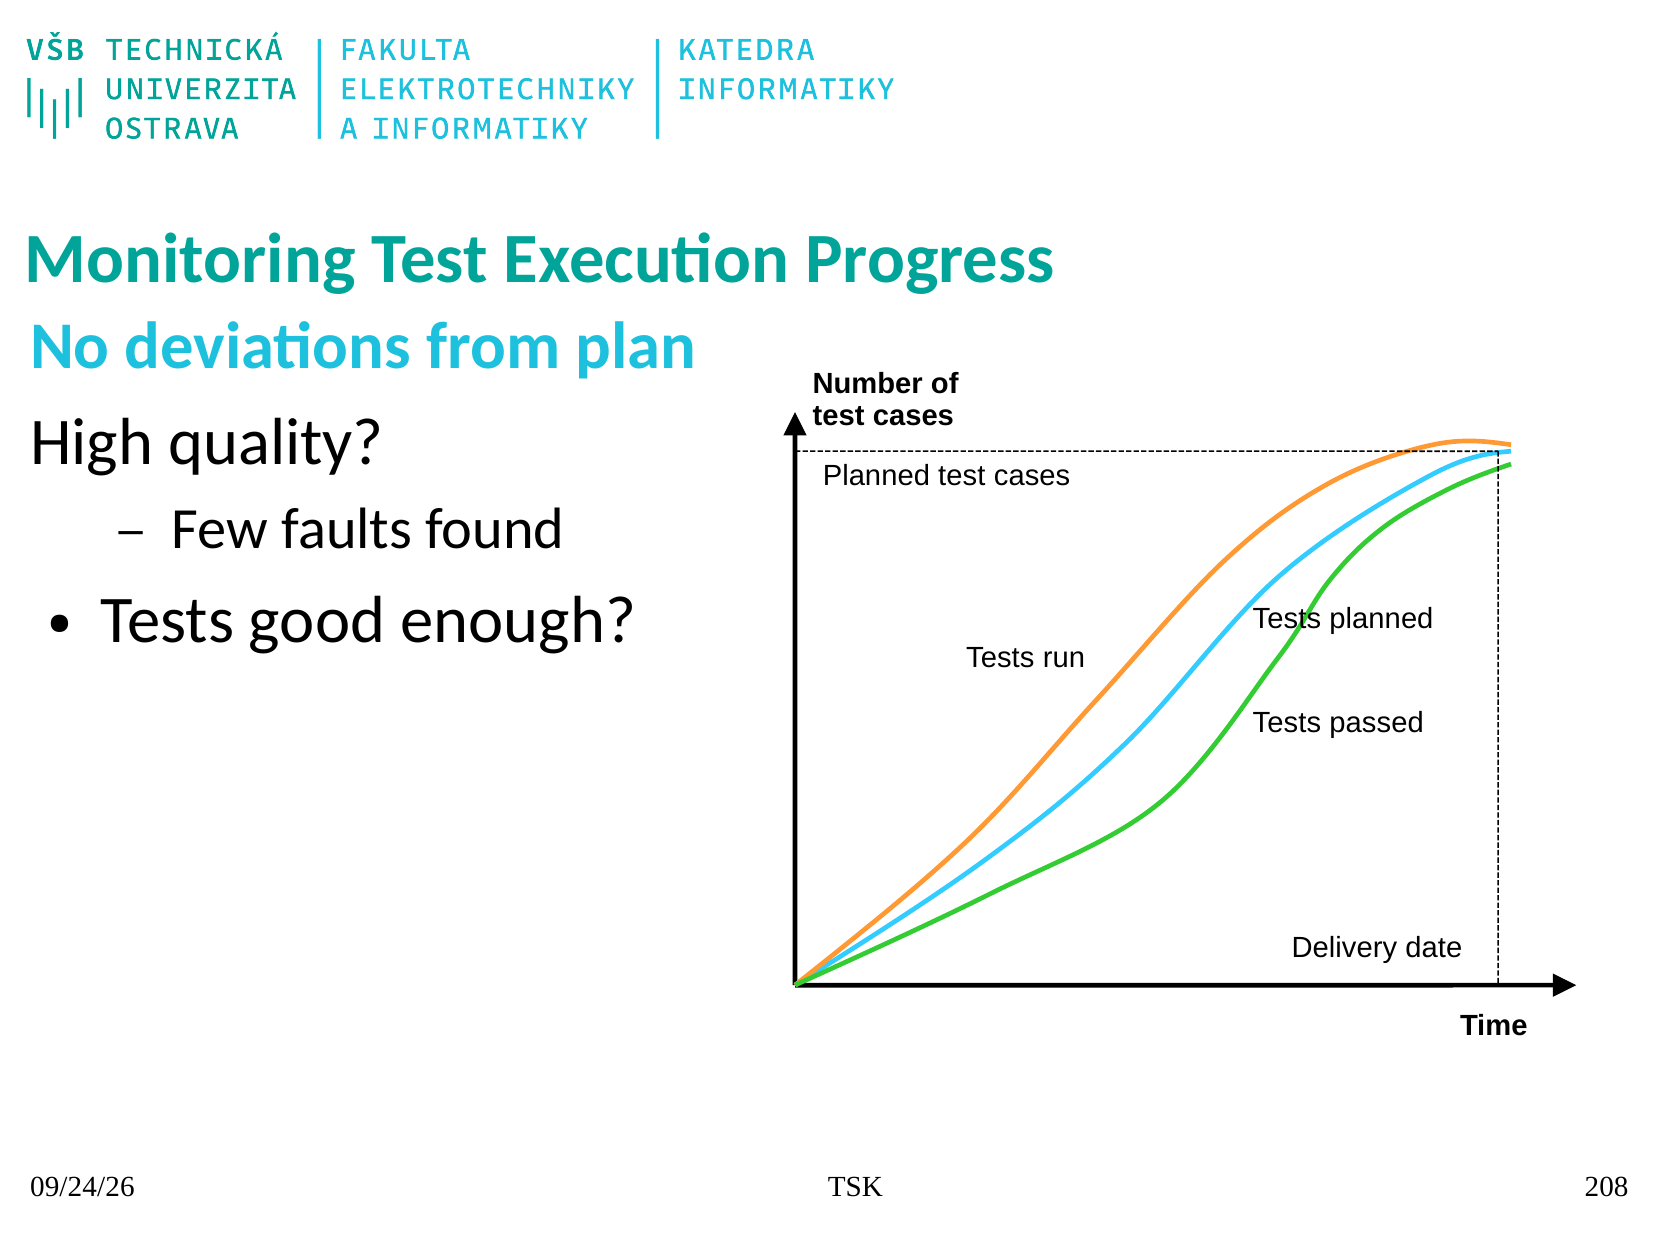

# Monitoring Test Execution Progress
No deviations from plan
High quality?
Few faults found
Tests good enough?
Number of
test cases
Planned test cases
Tests planned
Tests run
Tests passed
Delivery date
Time
TSK
208